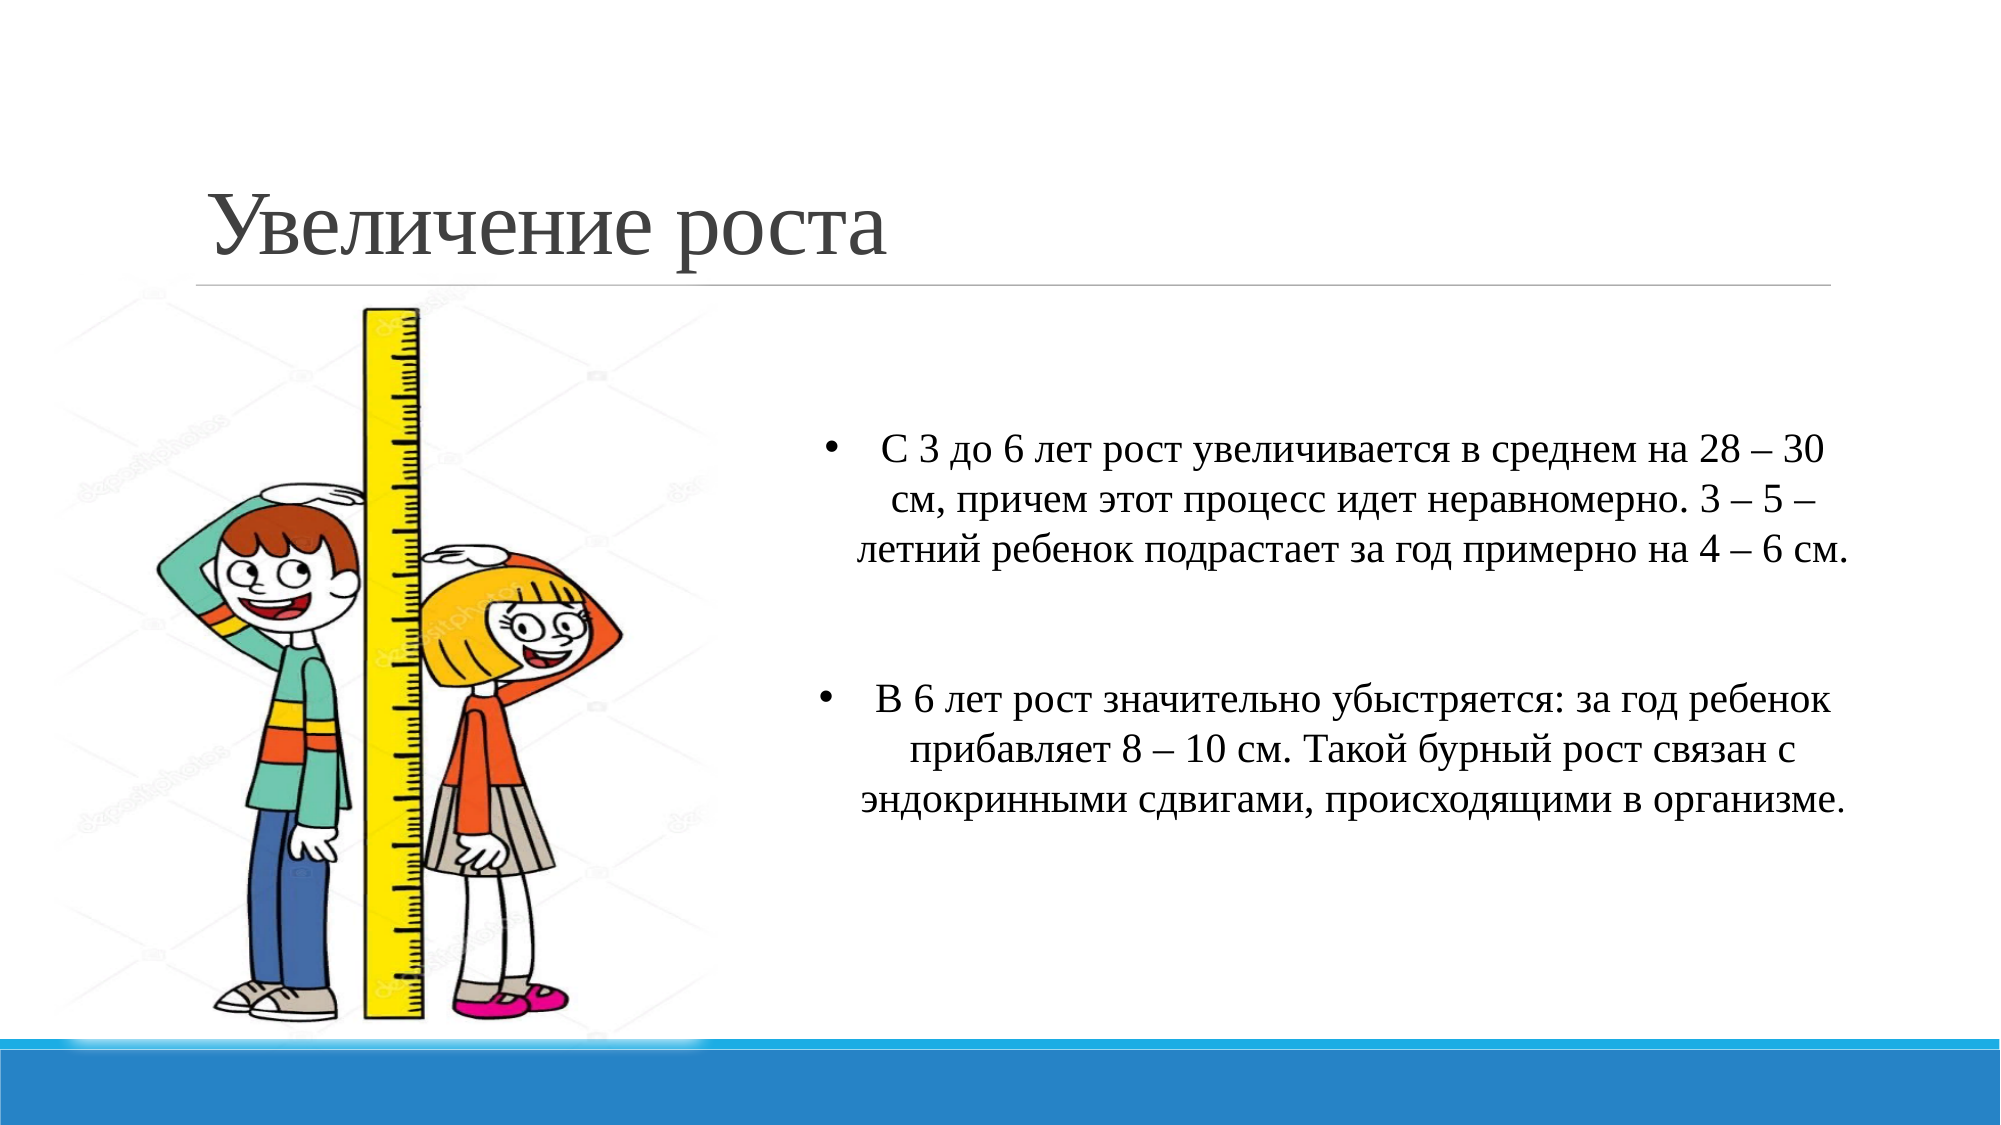

# Увеличение роста
С 3 до 6 лет рост увеличивается в среднем на 28 – 30 см, причем этот процесс идет неравномерно. 3 – 5 – летний ребенок подрастает за год примерно на 4 – 6 см.
В 6 лет рост значительно убыстряется: за год ребенок прибавляет 8 – 10 см. Такой бурный рост связан с эндокринными сдвигами, происходящими в организме.